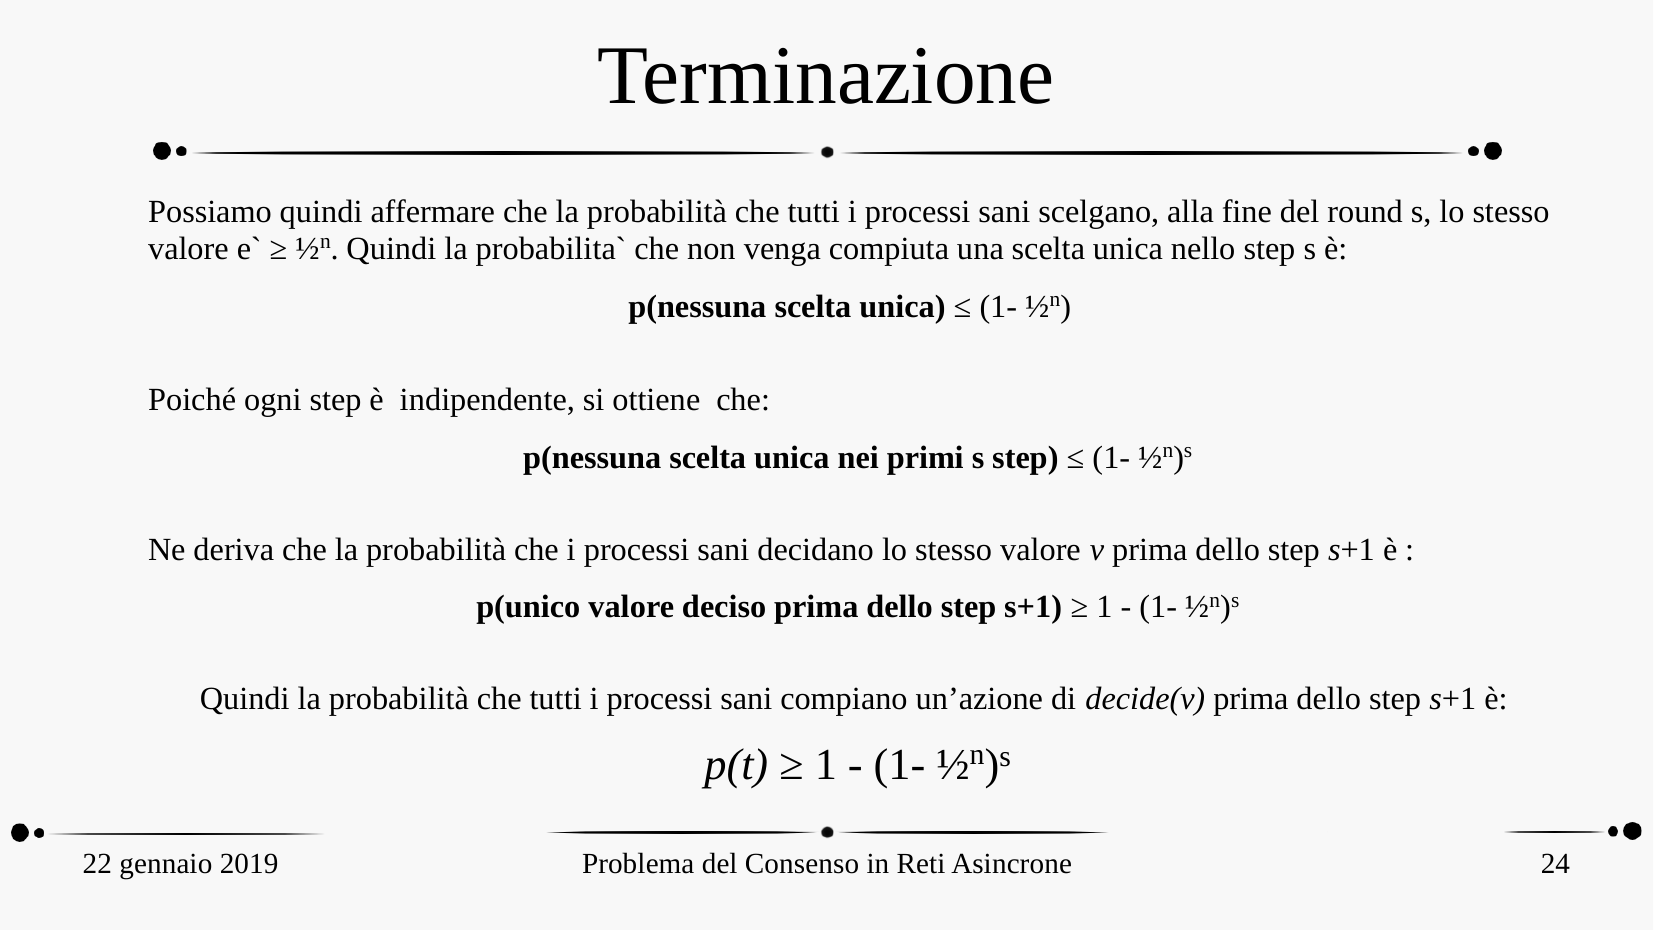

# Terminazione
Possiamo quindi affermare che la probabilità che tutti i processi sani scelgano, alla fine del round s, lo stesso valore e` ≥ ½n. Quindi la probabilita` che non venga compiuta una scelta unica nello step s è:
p(nessuna scelta unica) ≤ (1- ½n)
Poiché ogni step è indipendente, si ottiene che:
p(nessuna scelta unica nei primi s step) ≤ (1- ½n)s
Ne deriva che la probabilità che i processi sani decidano lo stesso valore v prima dello step s+1 è :
p(unico valore deciso prima dello step s+1) ≥ 1 - (1- ½n)s
Quindi la probabilità che tutti i processi sani compiano un’azione di decide(v) prima dello step s+1 è:
p(t) ≥ 1 - (1- ½n)s
22 gennaio 2019
Problema del Consenso in Reti Asincrone
24